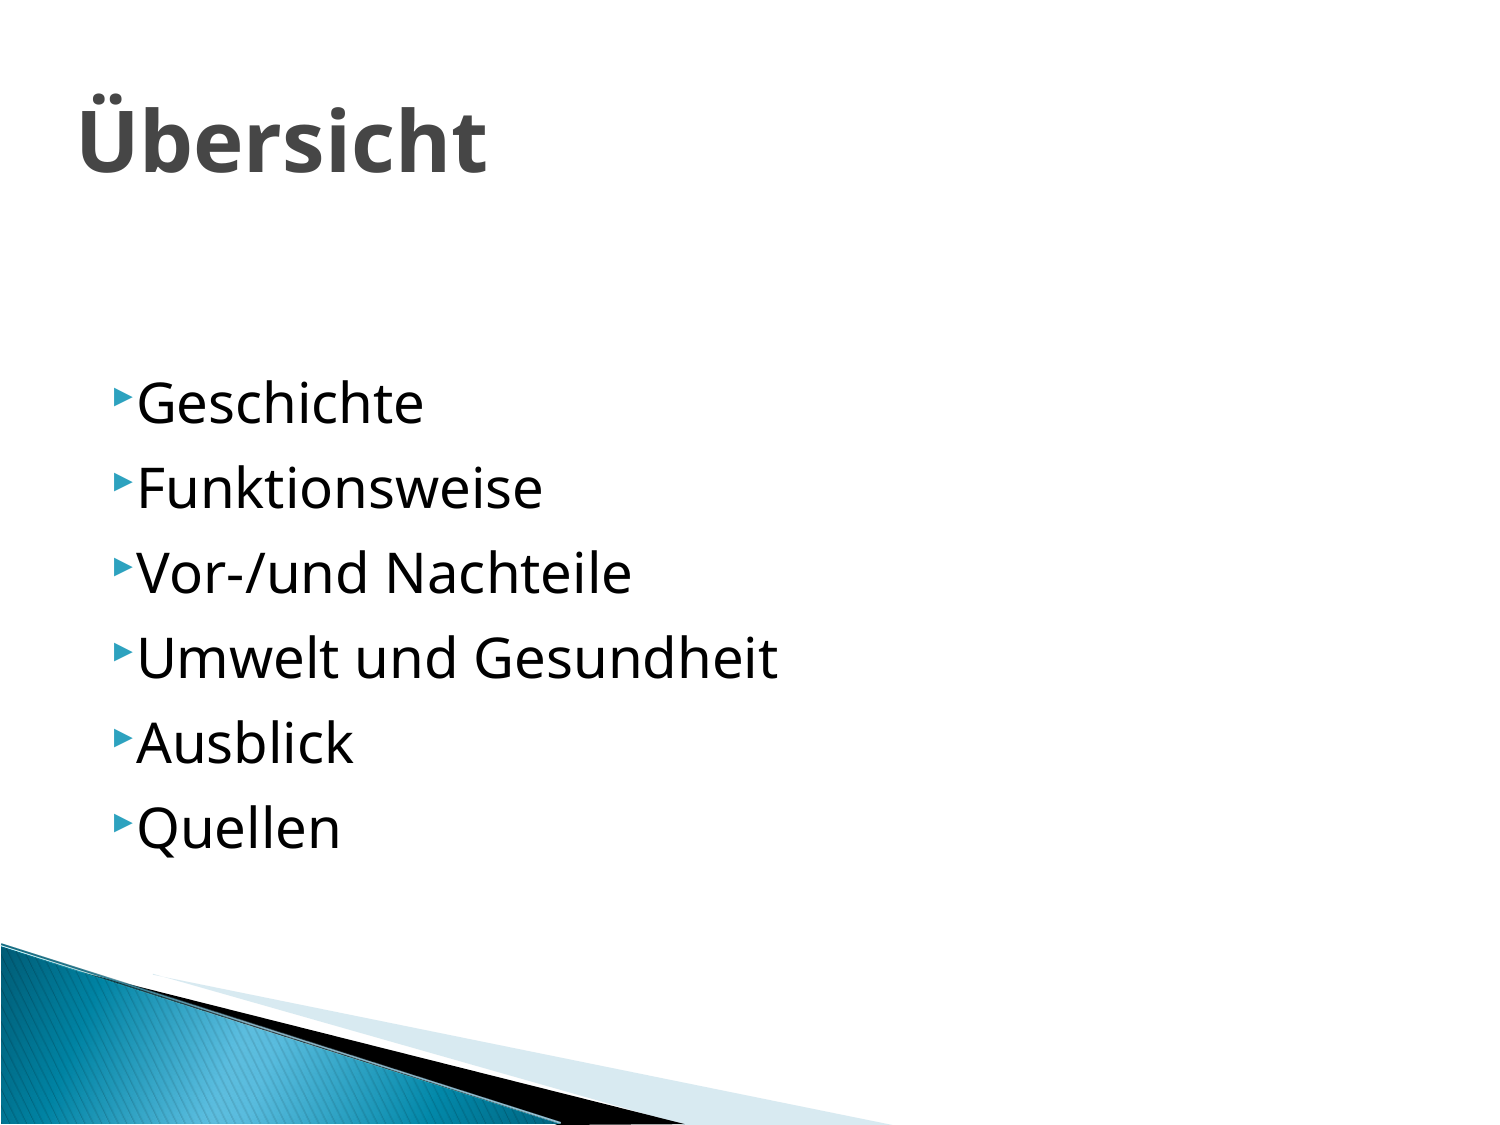

# Übersicht
Geschichte
Funktionsweise
Vor-/und Nachteile
Umwelt und Gesundheit
Ausblick
Quellen